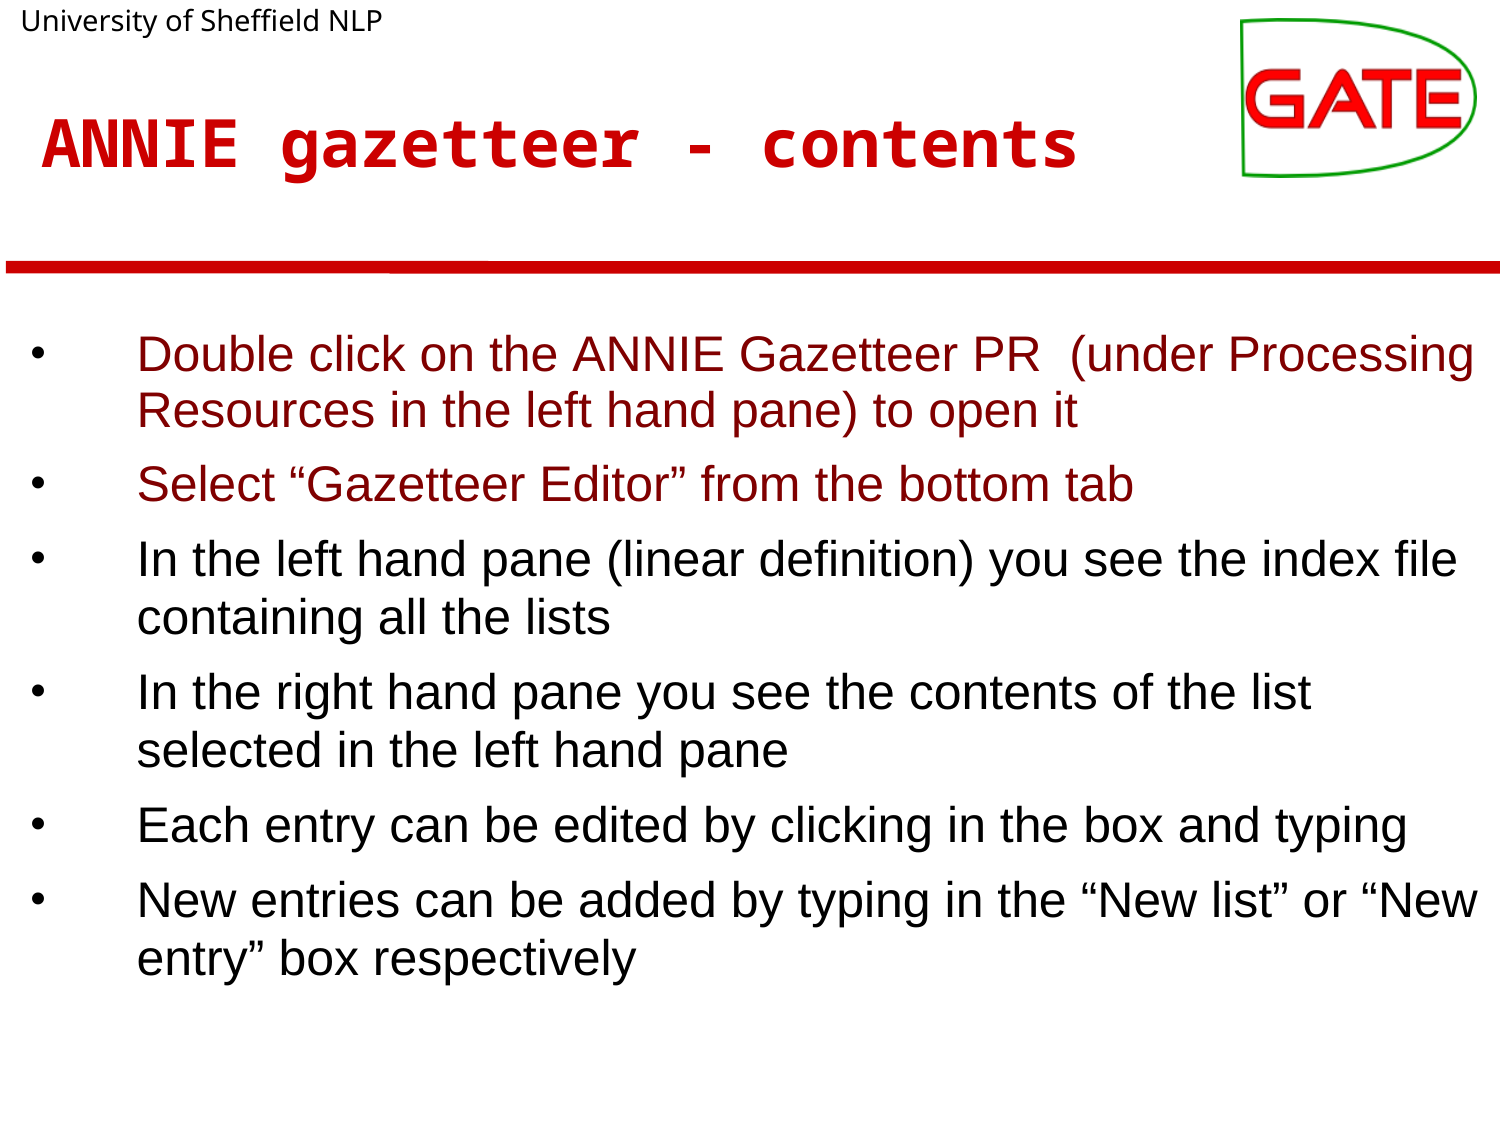

ANNIE gazetteer - contents
Double click on the ANNIE Gazetteer PR (under Processing Resources in the left hand pane) to open it
Select “Gazetteer Editor” from the bottom tab
In the left hand pane (linear definition) you see the index file containing all the lists
In the right hand pane you see the contents of the list selected in the left hand pane
Each entry can be edited by clicking in the box and typing
New entries can be added by typing in the “New list” or “New entry” box respectively